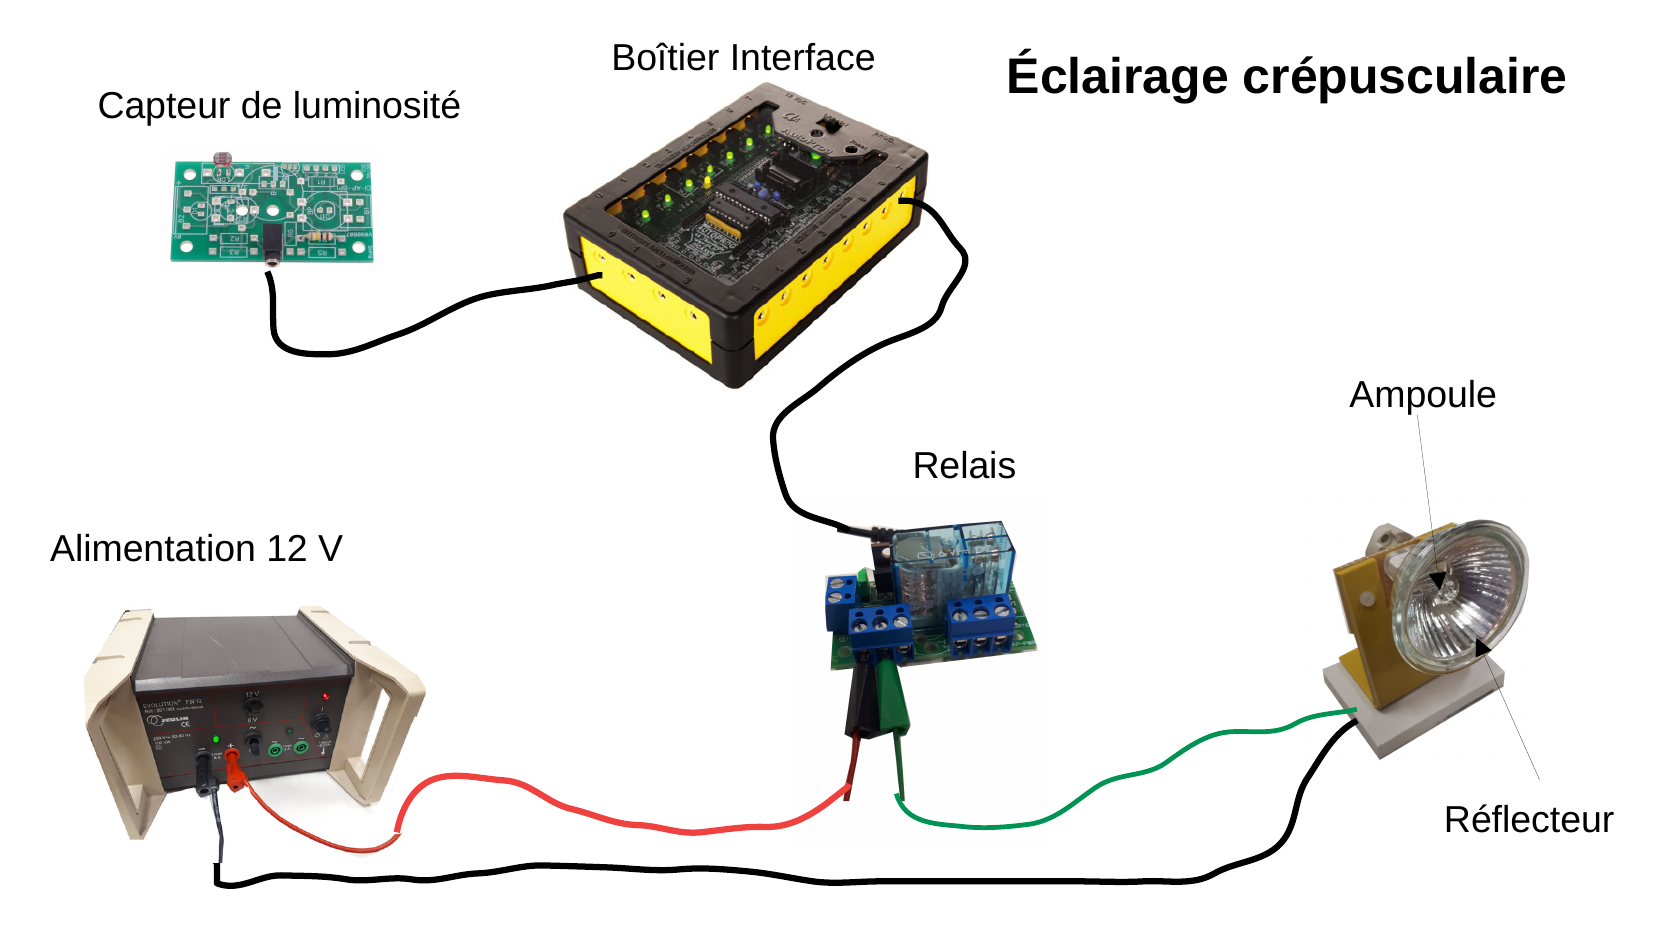

Boîtier Interface
Éclairage crépusculaire
Capteur de luminosité
Ampoule
Relais
Alimentation 12 V
Réflecteur